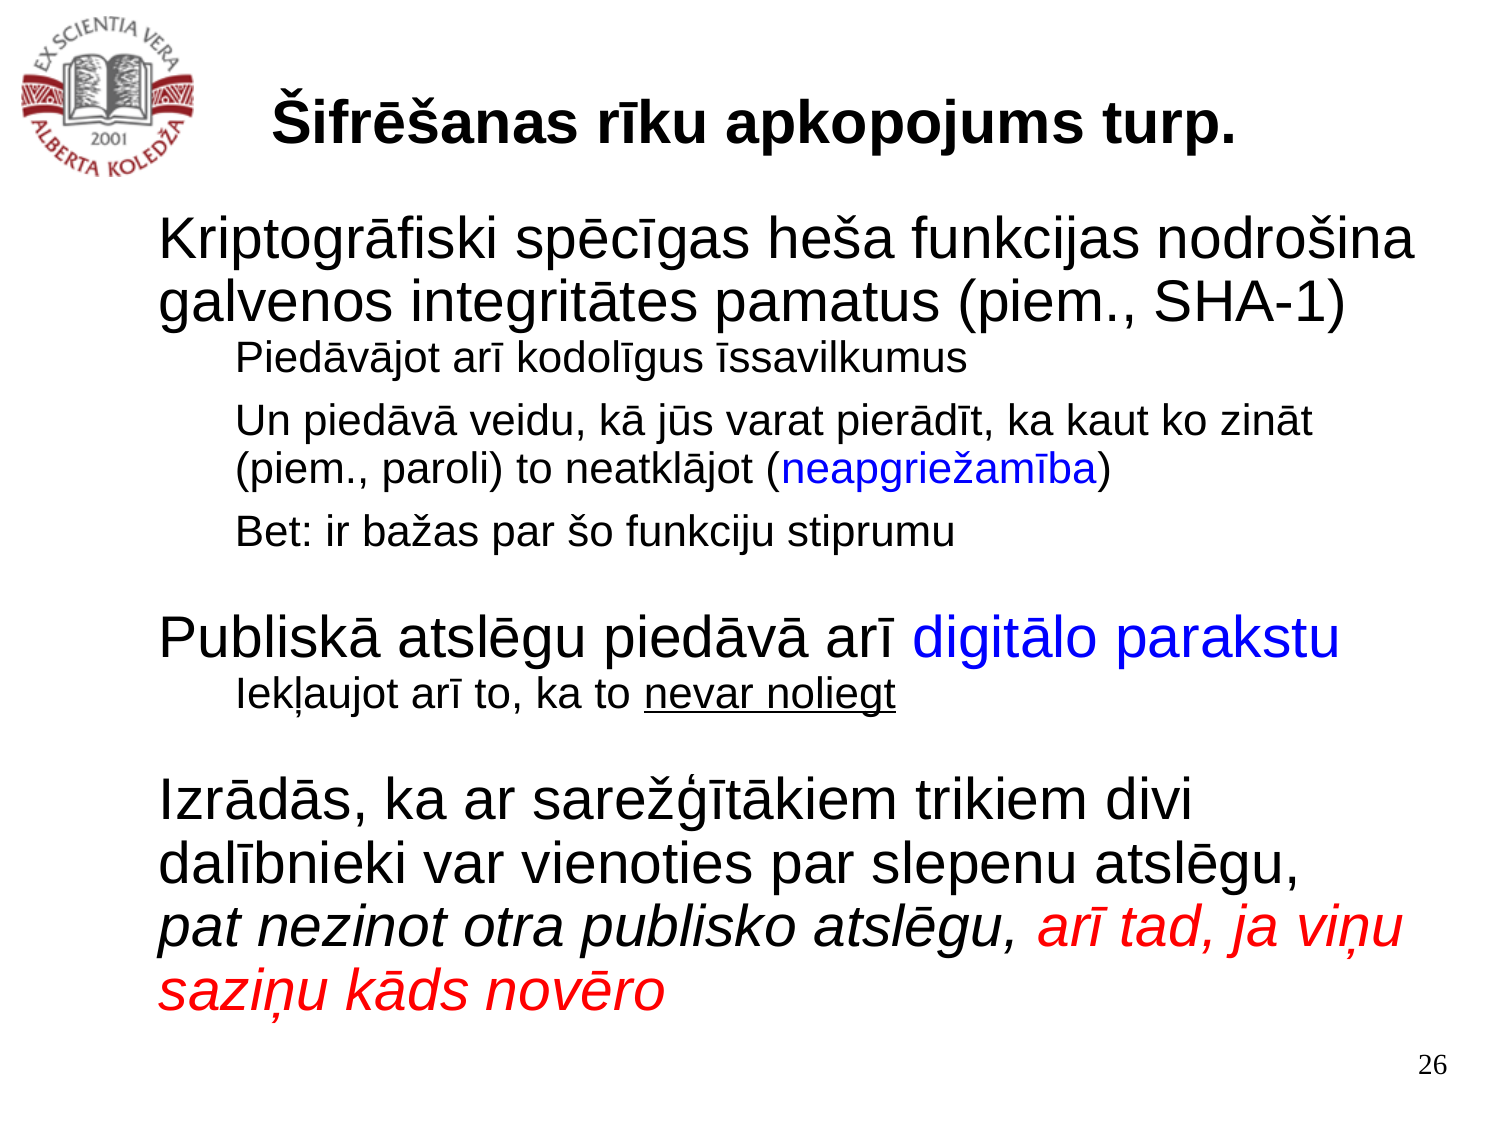

# Šifrēšanas rīku apkopojums turp.
Kriptogrāfiski spēcīgas heša funkcijas nodrošina galvenos integritātes pamatus (piem., SHA-1)
Piedāvājot arī kodolīgus īssavilkumus
Un piedāvā veidu, kā jūs varat pierādīt, ka kaut ko zināt (piem., paroli) to neatklājot (neapgriežamība)
Bet: ir bažas par šo funkciju stiprumu
Publiskā atslēgu piedāvā arī digitālo parakstu
Iekļaujot arī to, ka to nevar noliegt
Izrādās, ka ar sarežģītākiem trikiem divi dalībnieki var vienoties par slepenu atslēgu,
pat nezinot otra publisko atslēgu, arī tad, ja viņu saziņu kāds novēro